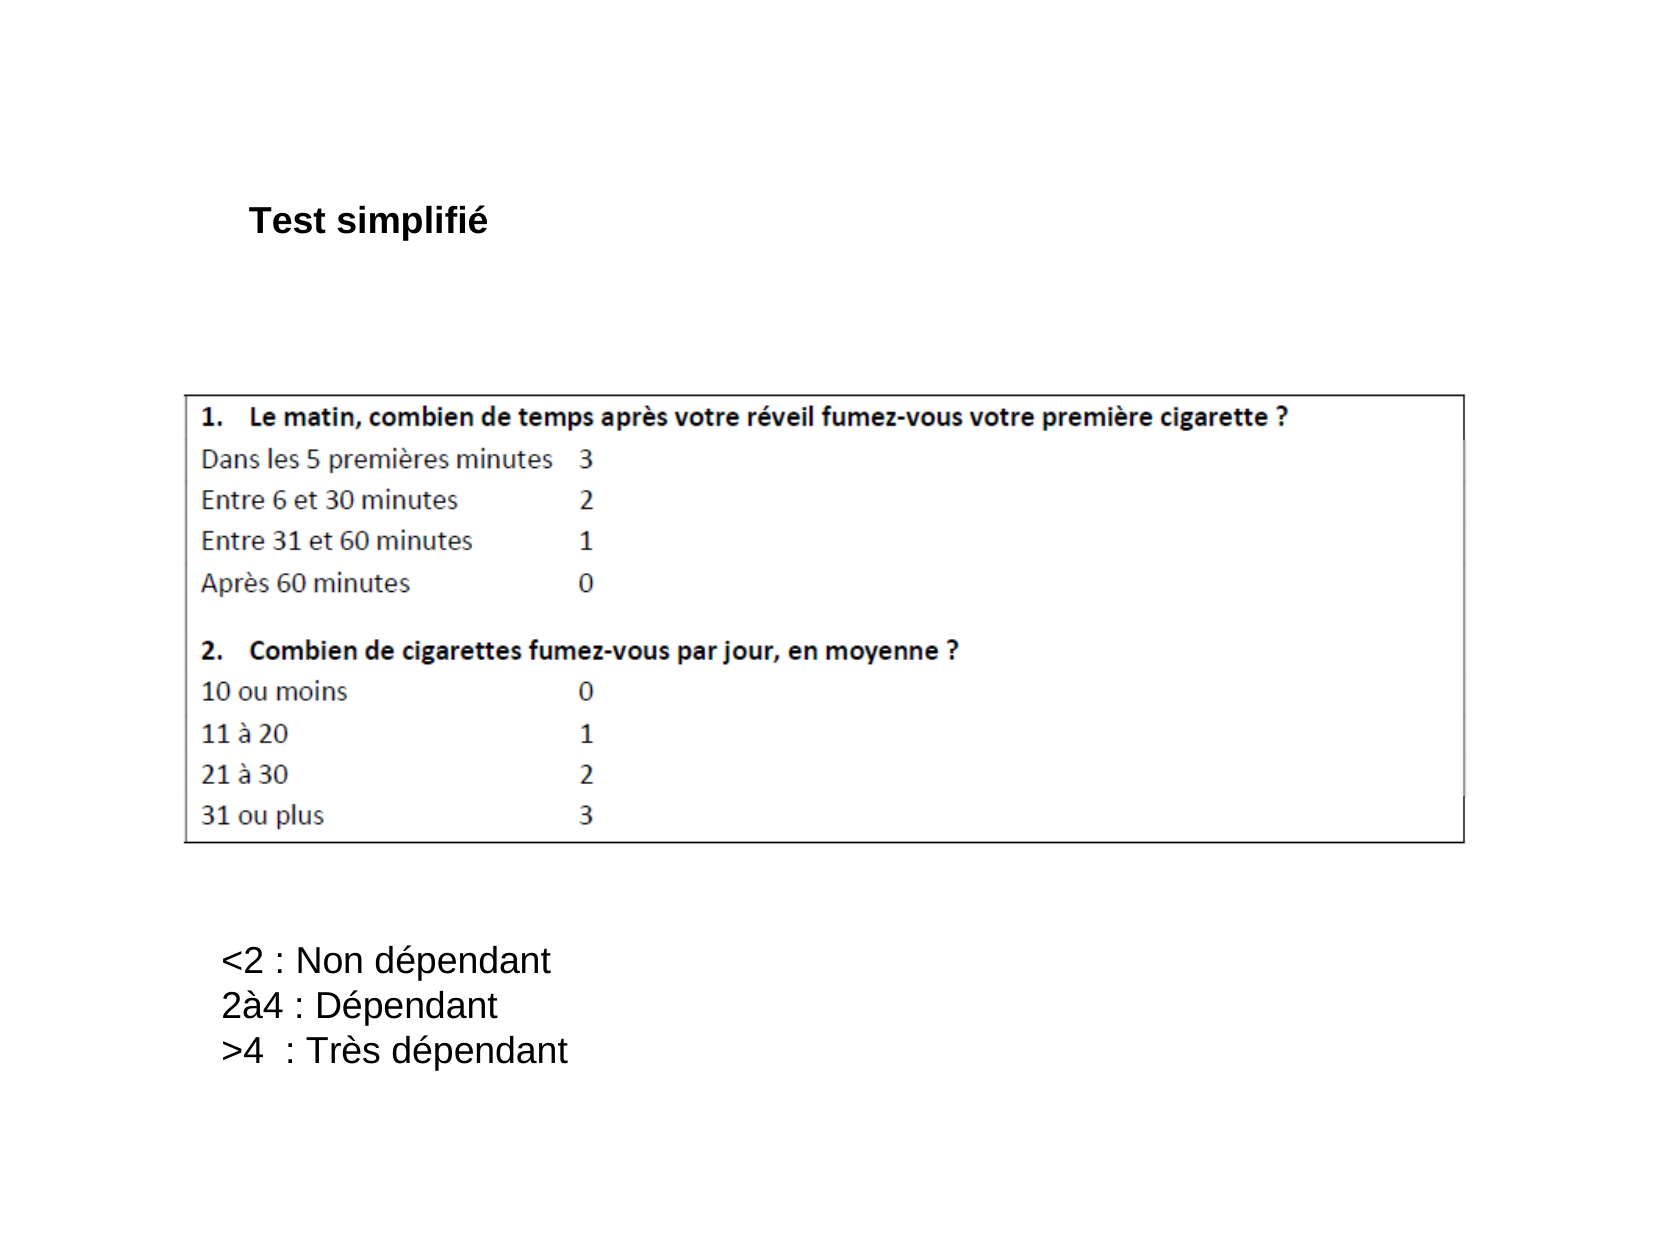

Test simplifié
<2 : Non dépendant
2à4 : Dépendant
>4 : Très dépendant